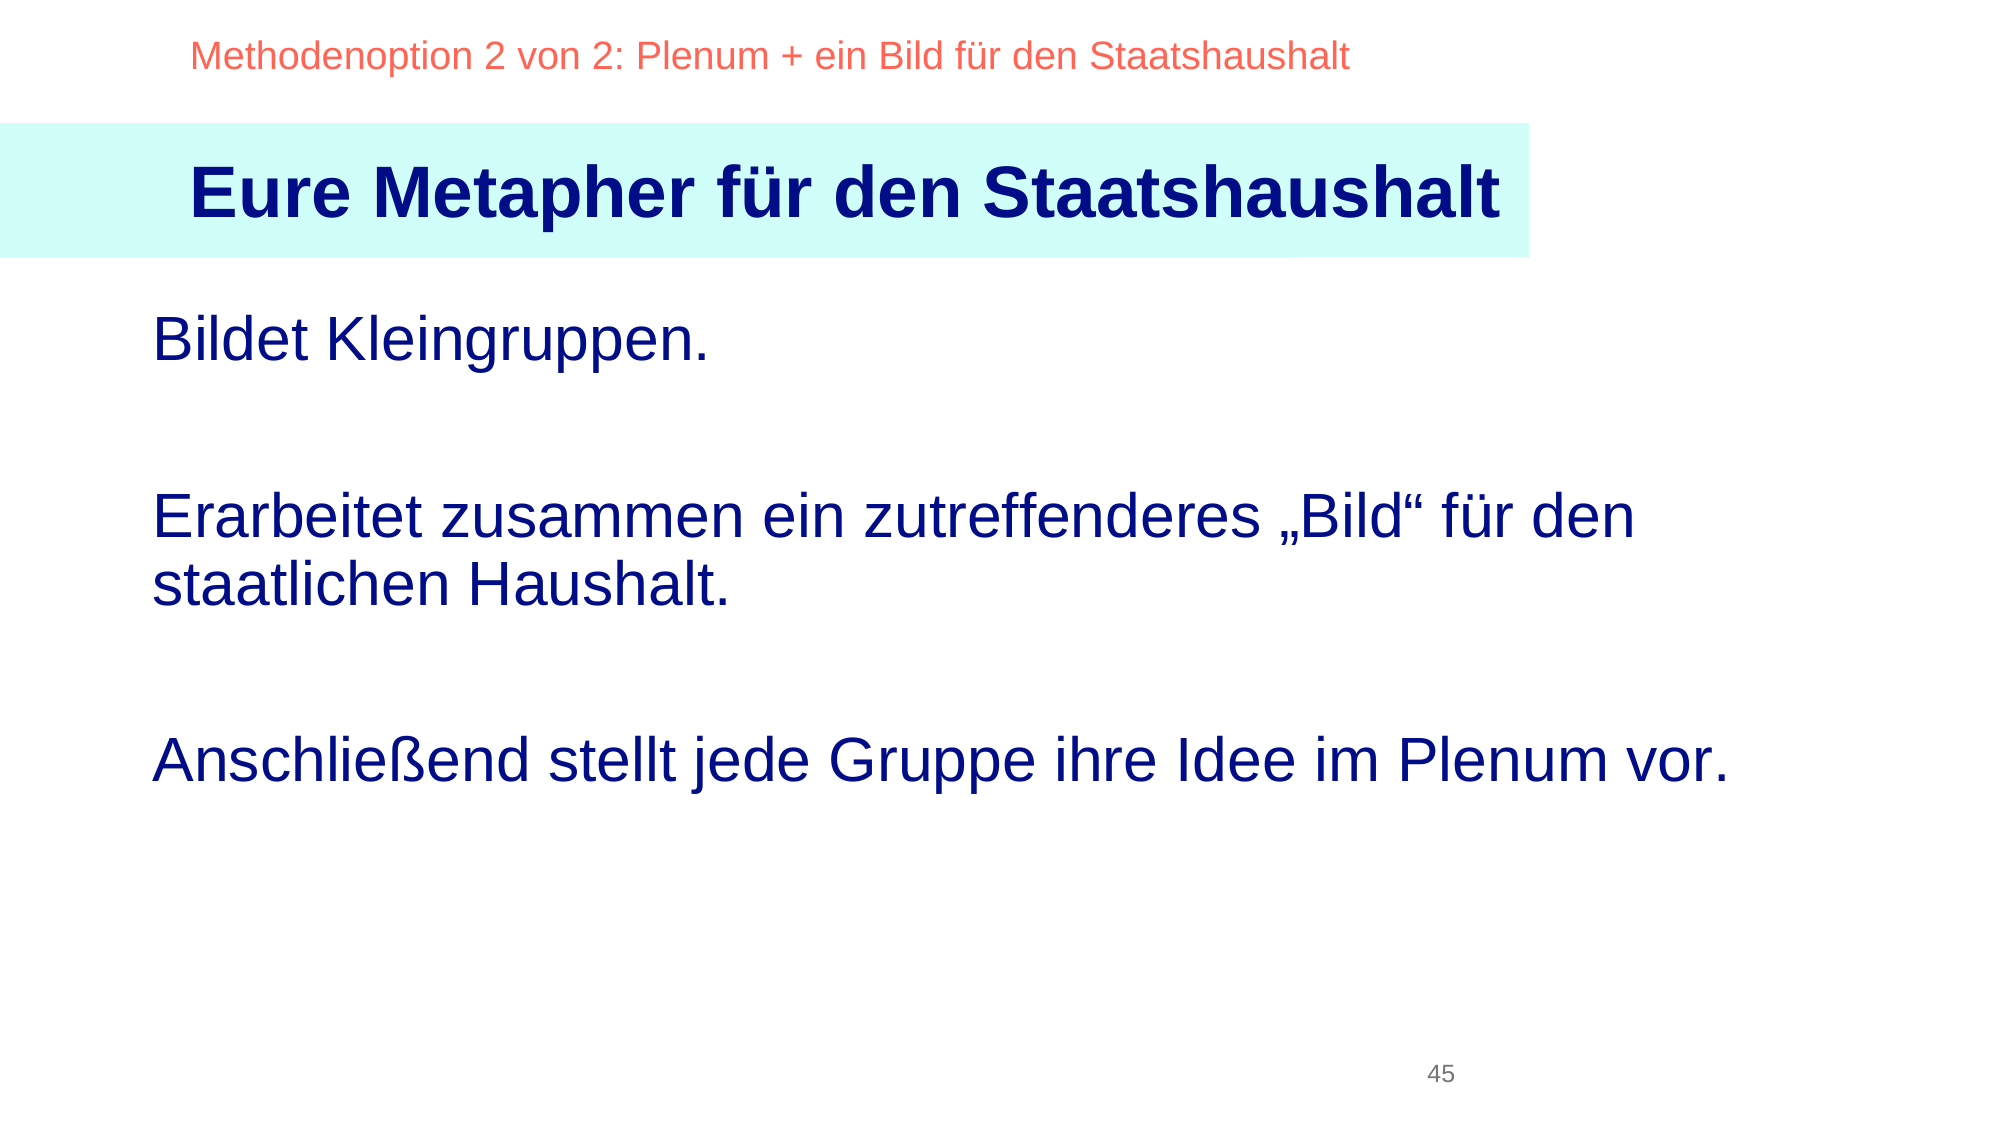

Methodenoption 2 von 2: Plenum + ein Bild für den Staatshaushalt
Eure Metapher für den Staatshaushalt
# Bildet Kleingruppen.
Erarbeitet zusammen ein zutreffenderes „Bild“ für den staatlichen Haushalt.
Anschließend stellt jede Gruppe ihre Idee im Plenum vor.